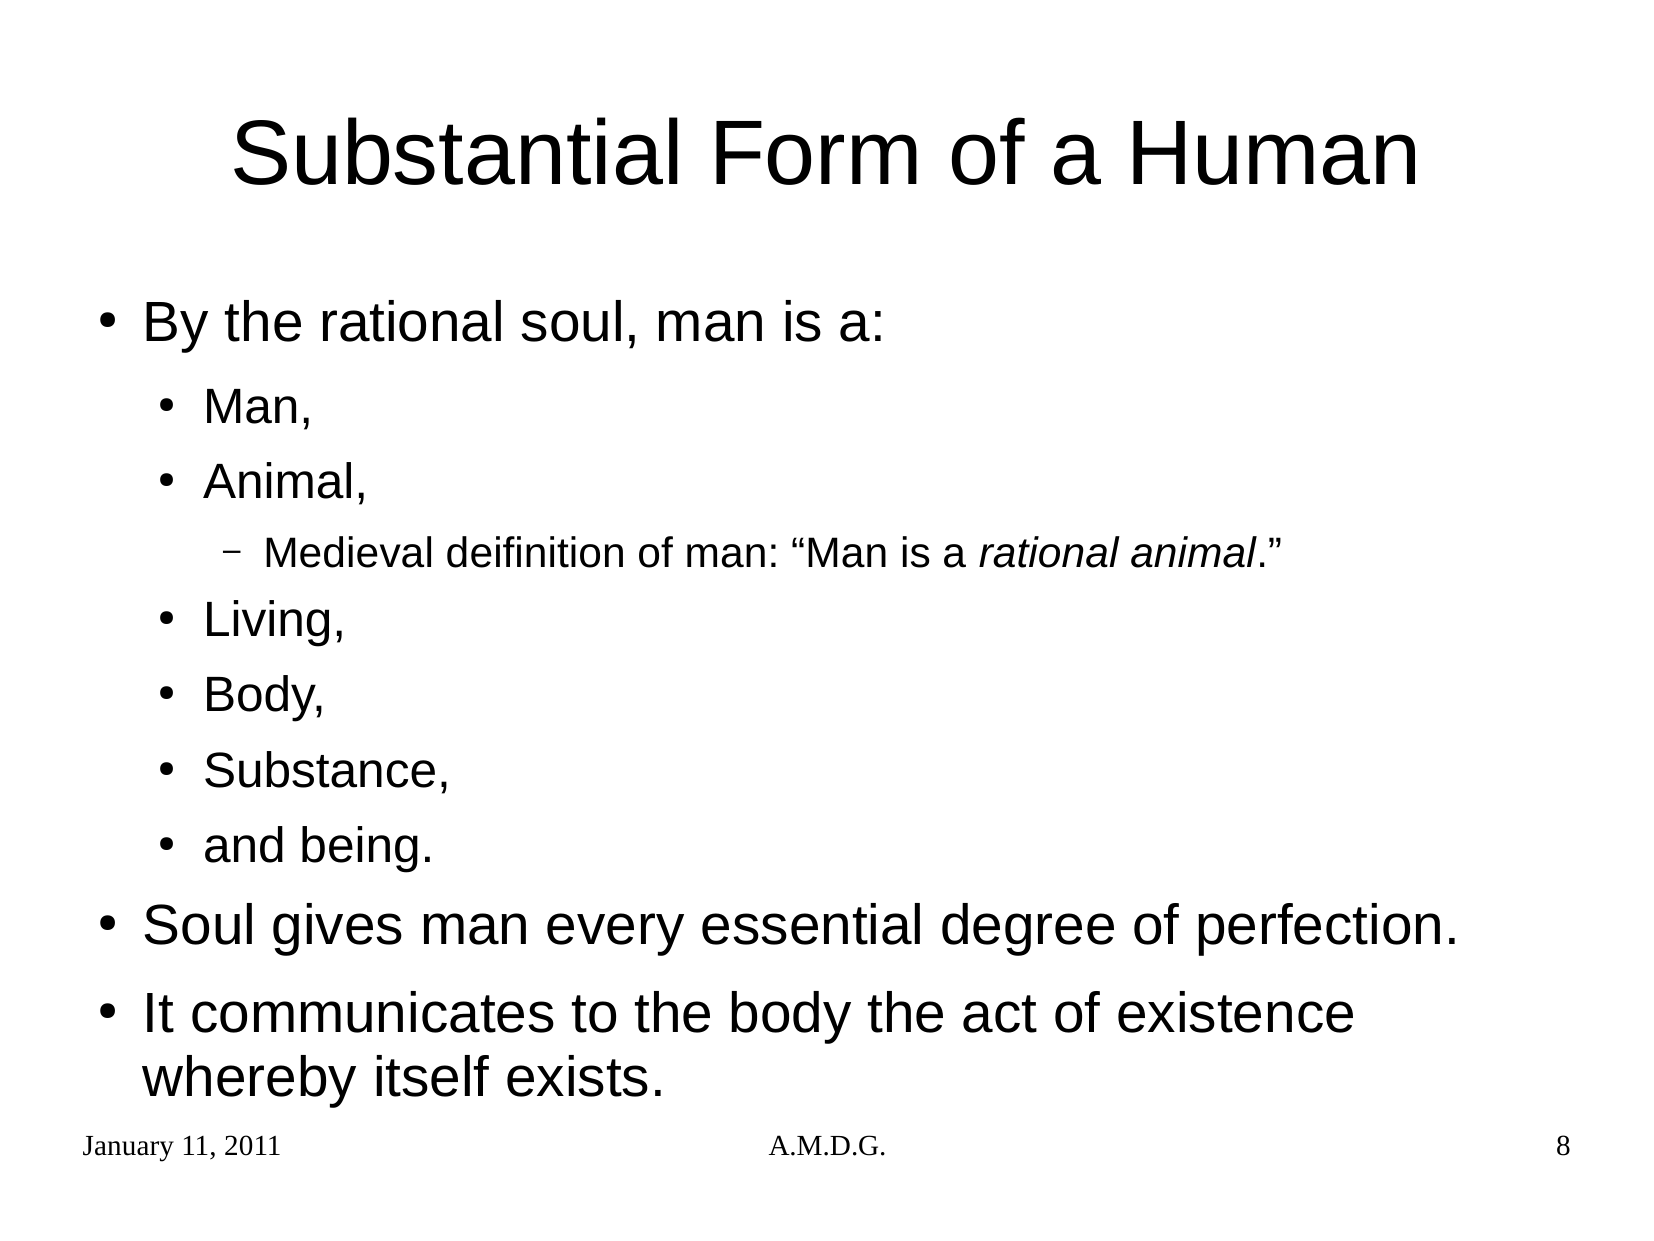

# Substantial Form of a Human
By the rational soul, man is a:
Man,
Animal,
Medieval deifinition of man: “Man is a rational animal.”
Living,
Body,
Substance,
and being.
Soul gives man every essential degree of perfection.
It communicates to the body the act of existence whereby itself exists.
January 11, 2011
A.M.D.G.
8